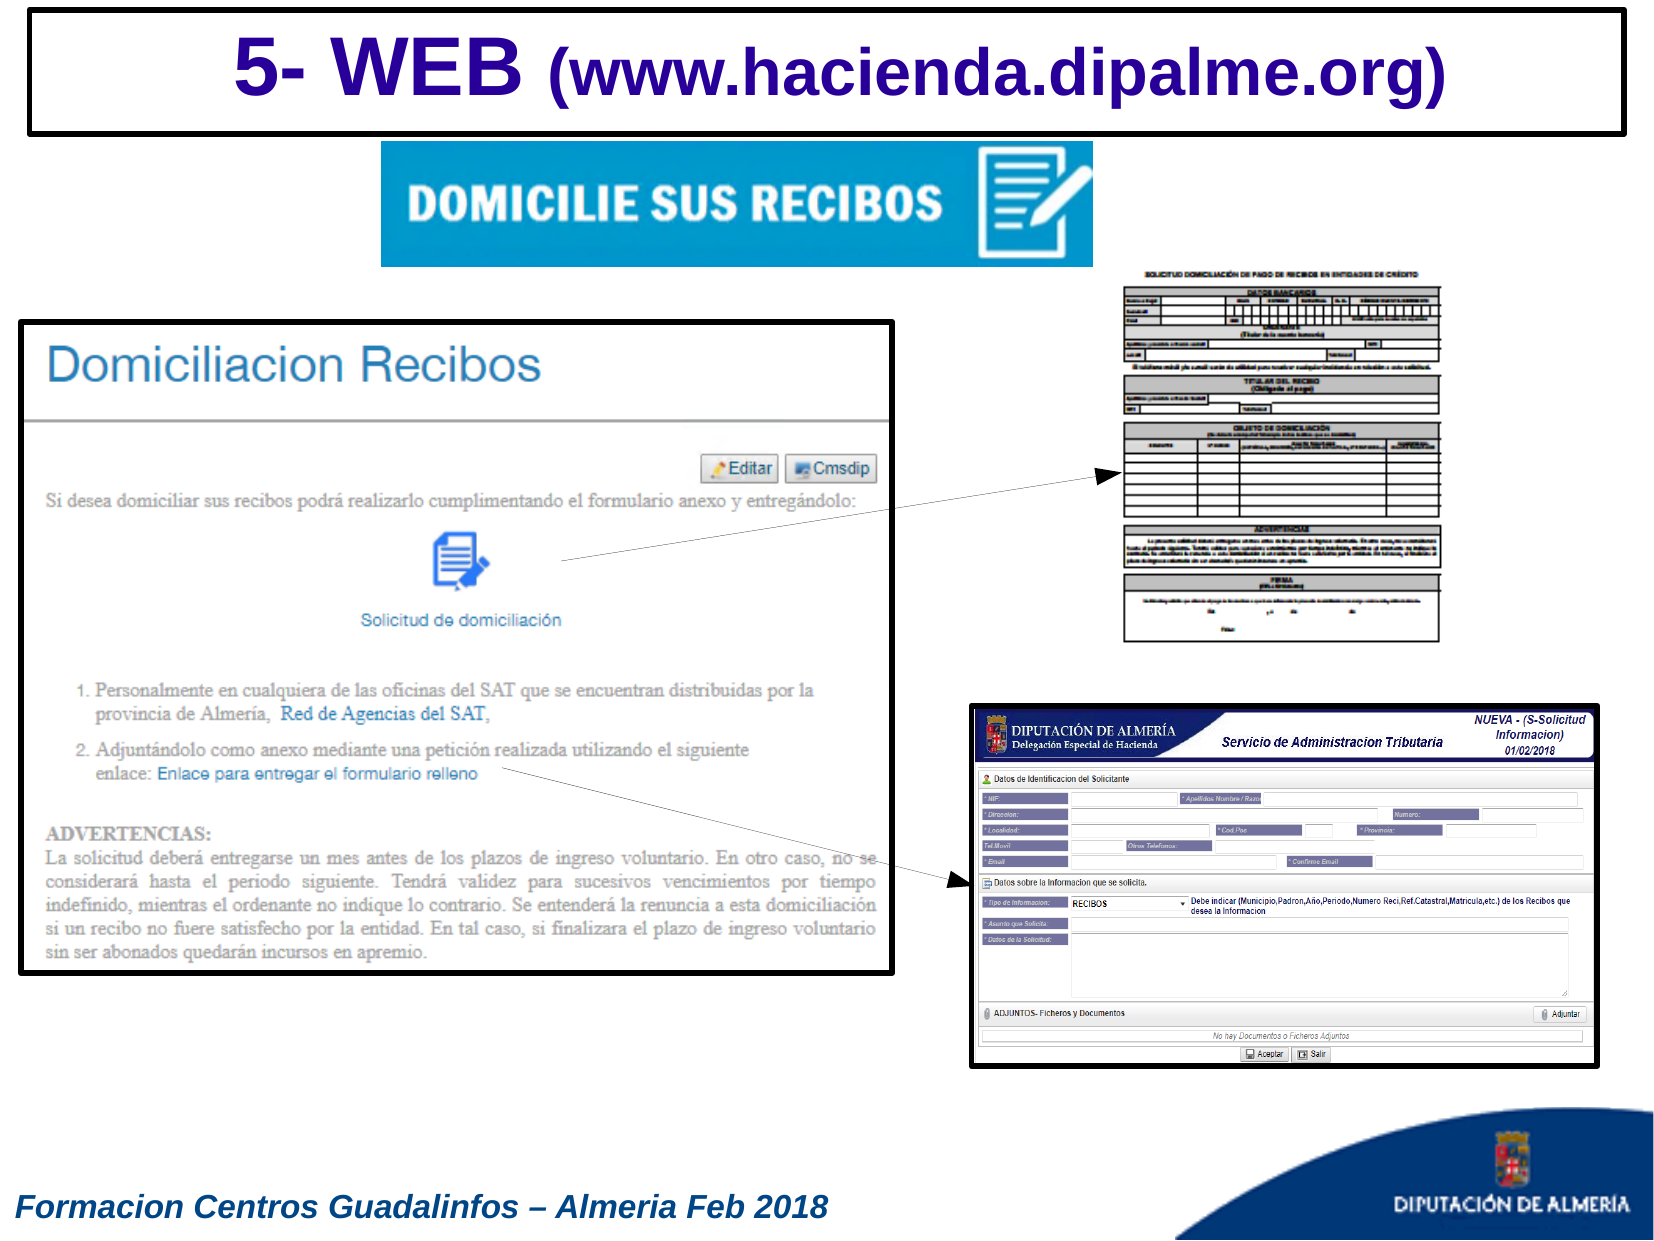

5- WEB (www.hacienda.dipalme.org)
Formacion Centros Guadalinfos – Almeria Feb 2018